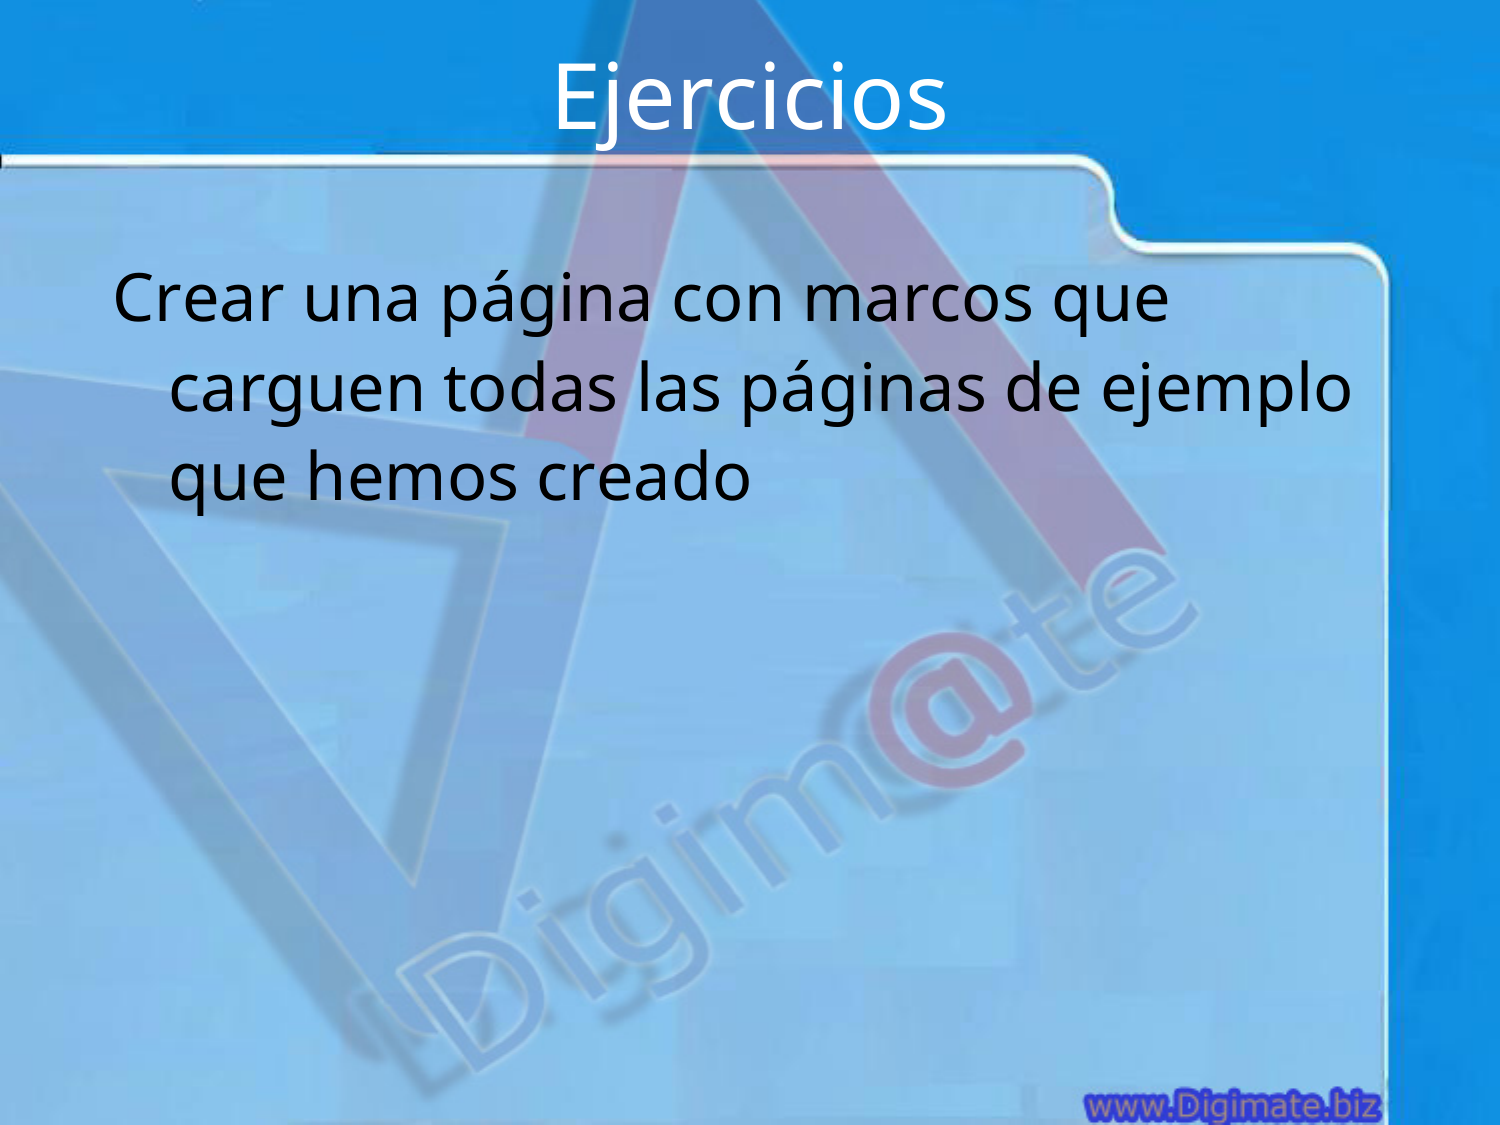

# Ejercicios
Crear una página con marcos que carguen todas las páginas de ejemplo que hemos creado